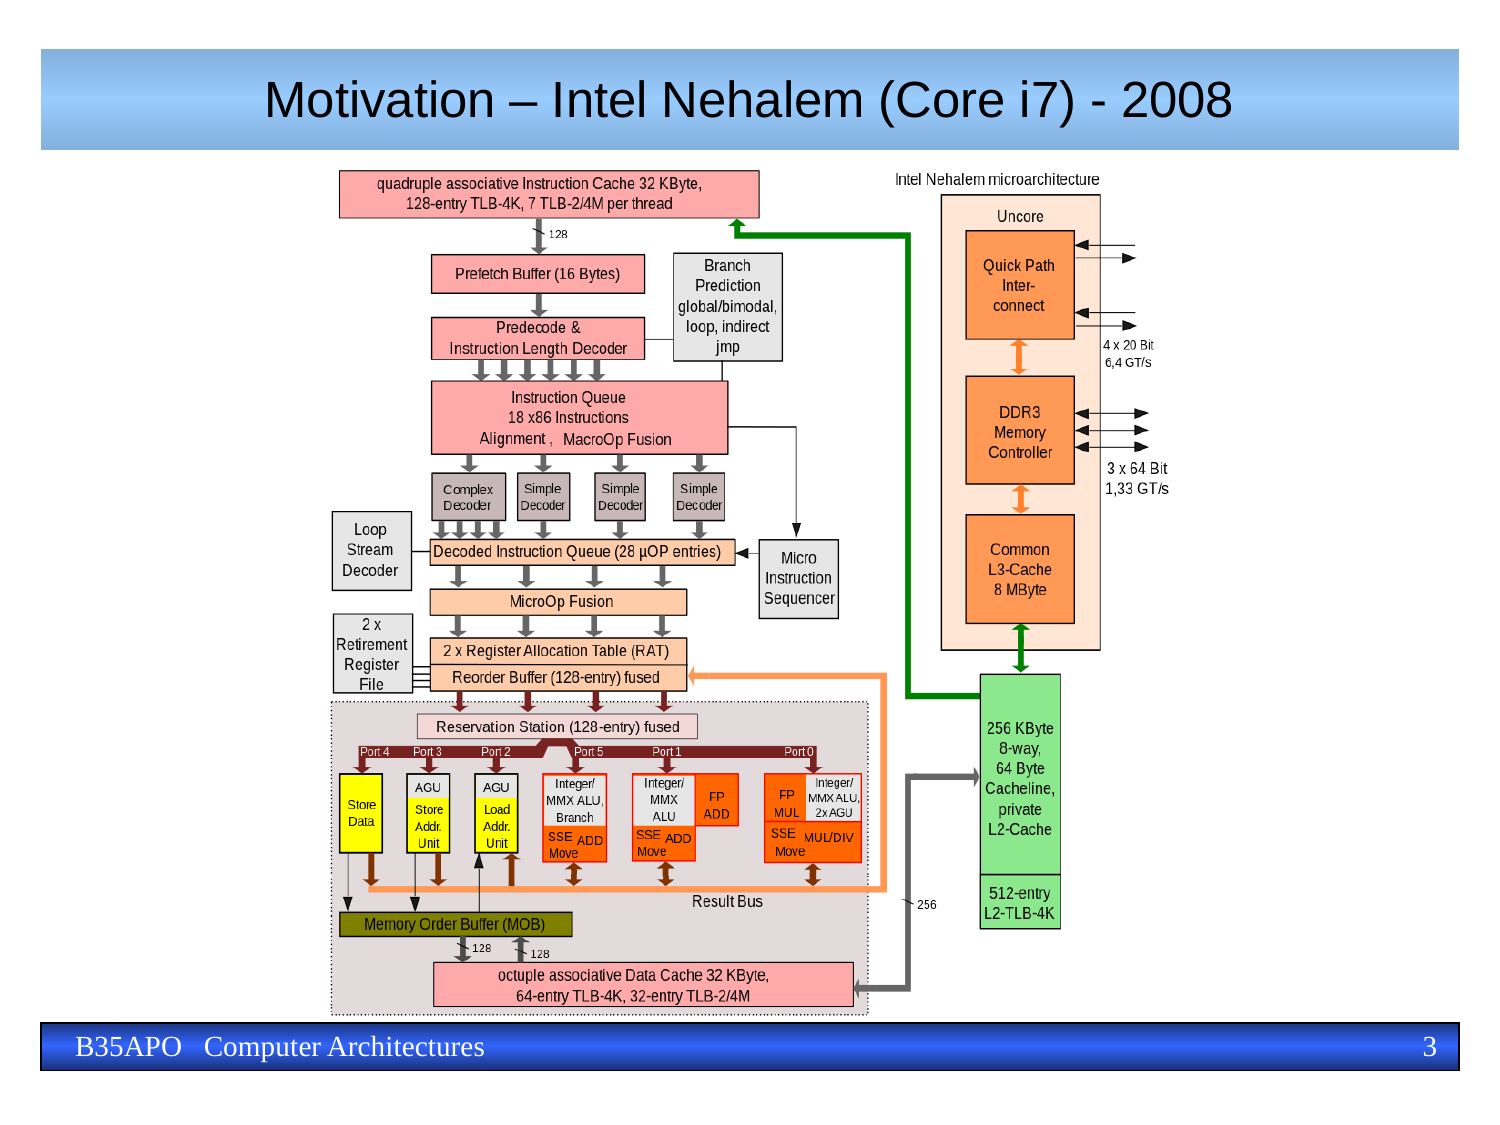

# Motivation – Intel Nehalem (Core i7) - 2008
B35APO Computer Architectures
3